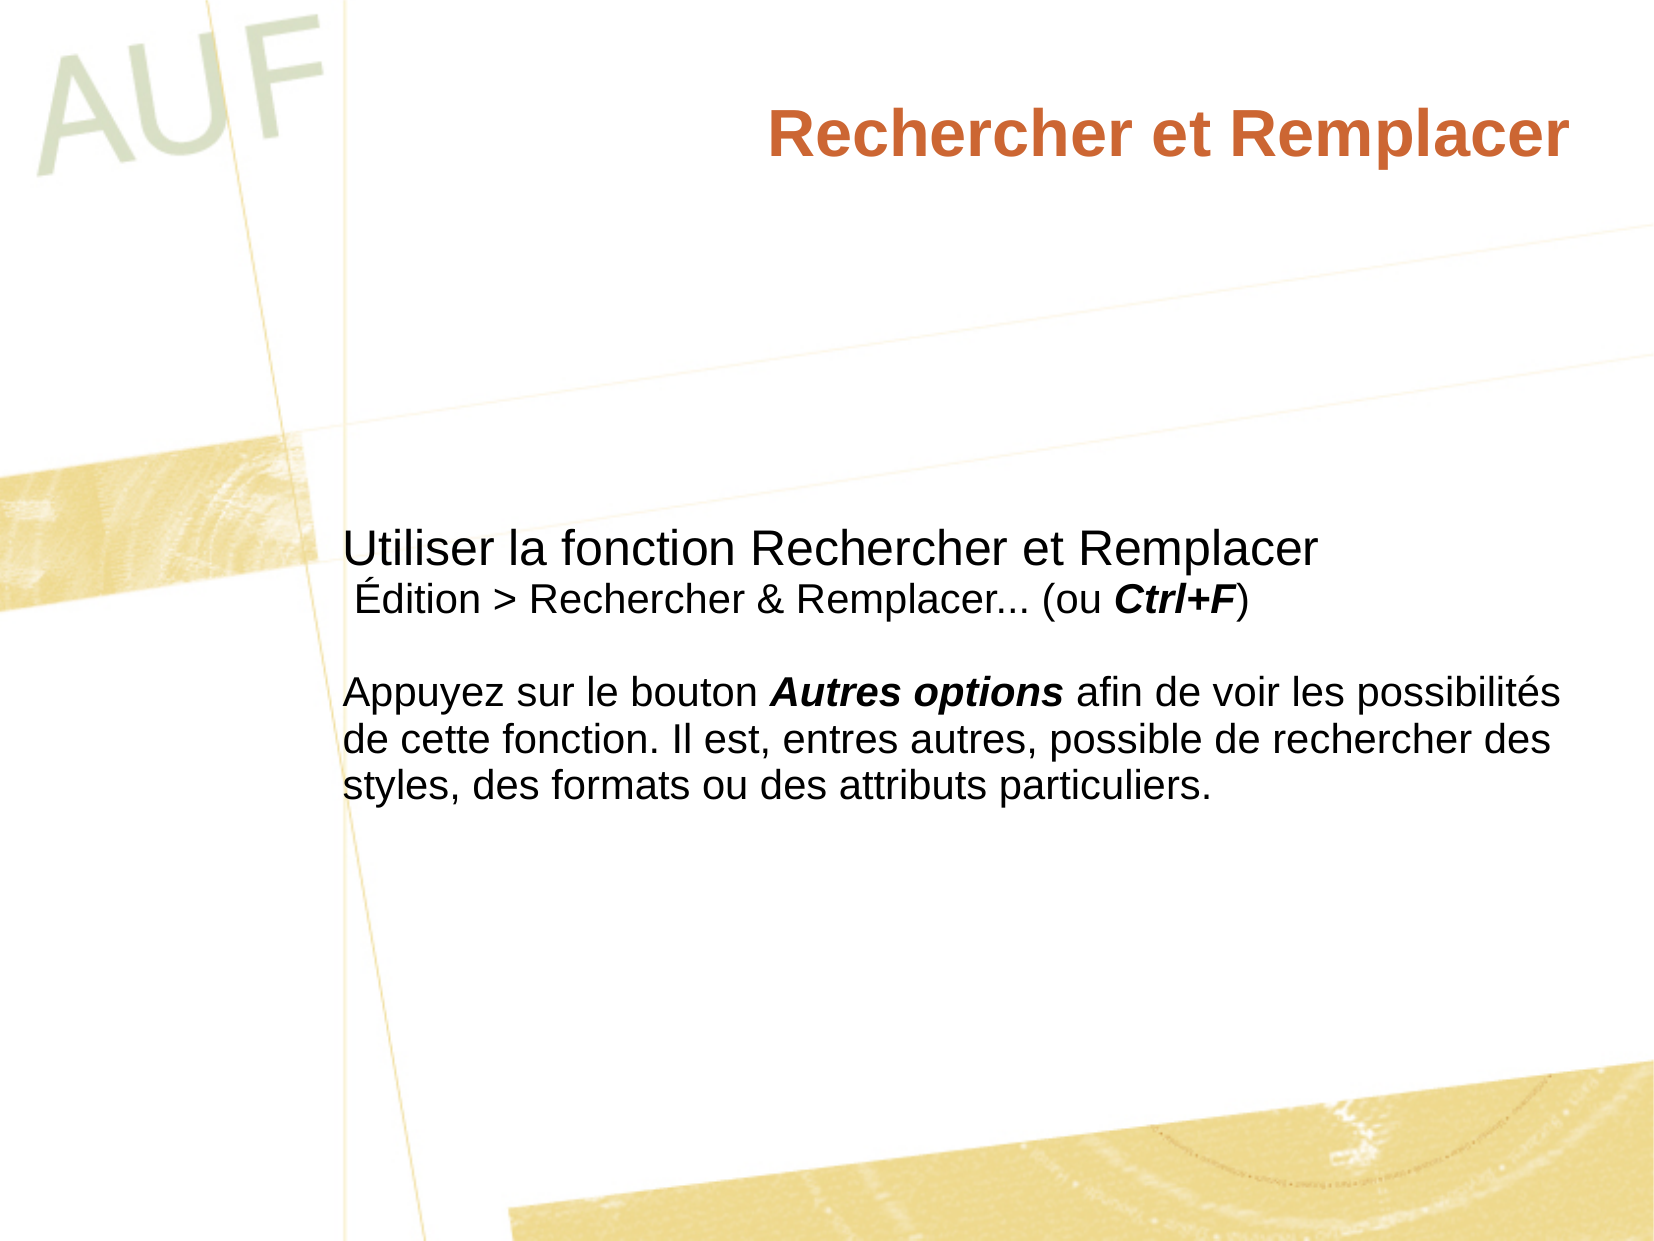

# Rechercher et Remplacer
Utiliser la fonction Rechercher et Remplacer
 Édition > Rechercher & Remplacer... (ou Ctrl+F)
Appuyez sur le bouton Autres options afin de voir les possibilités de cette fonction. Il est, entres autres, possible de rechercher des styles, des formats ou des attributs particuliers.